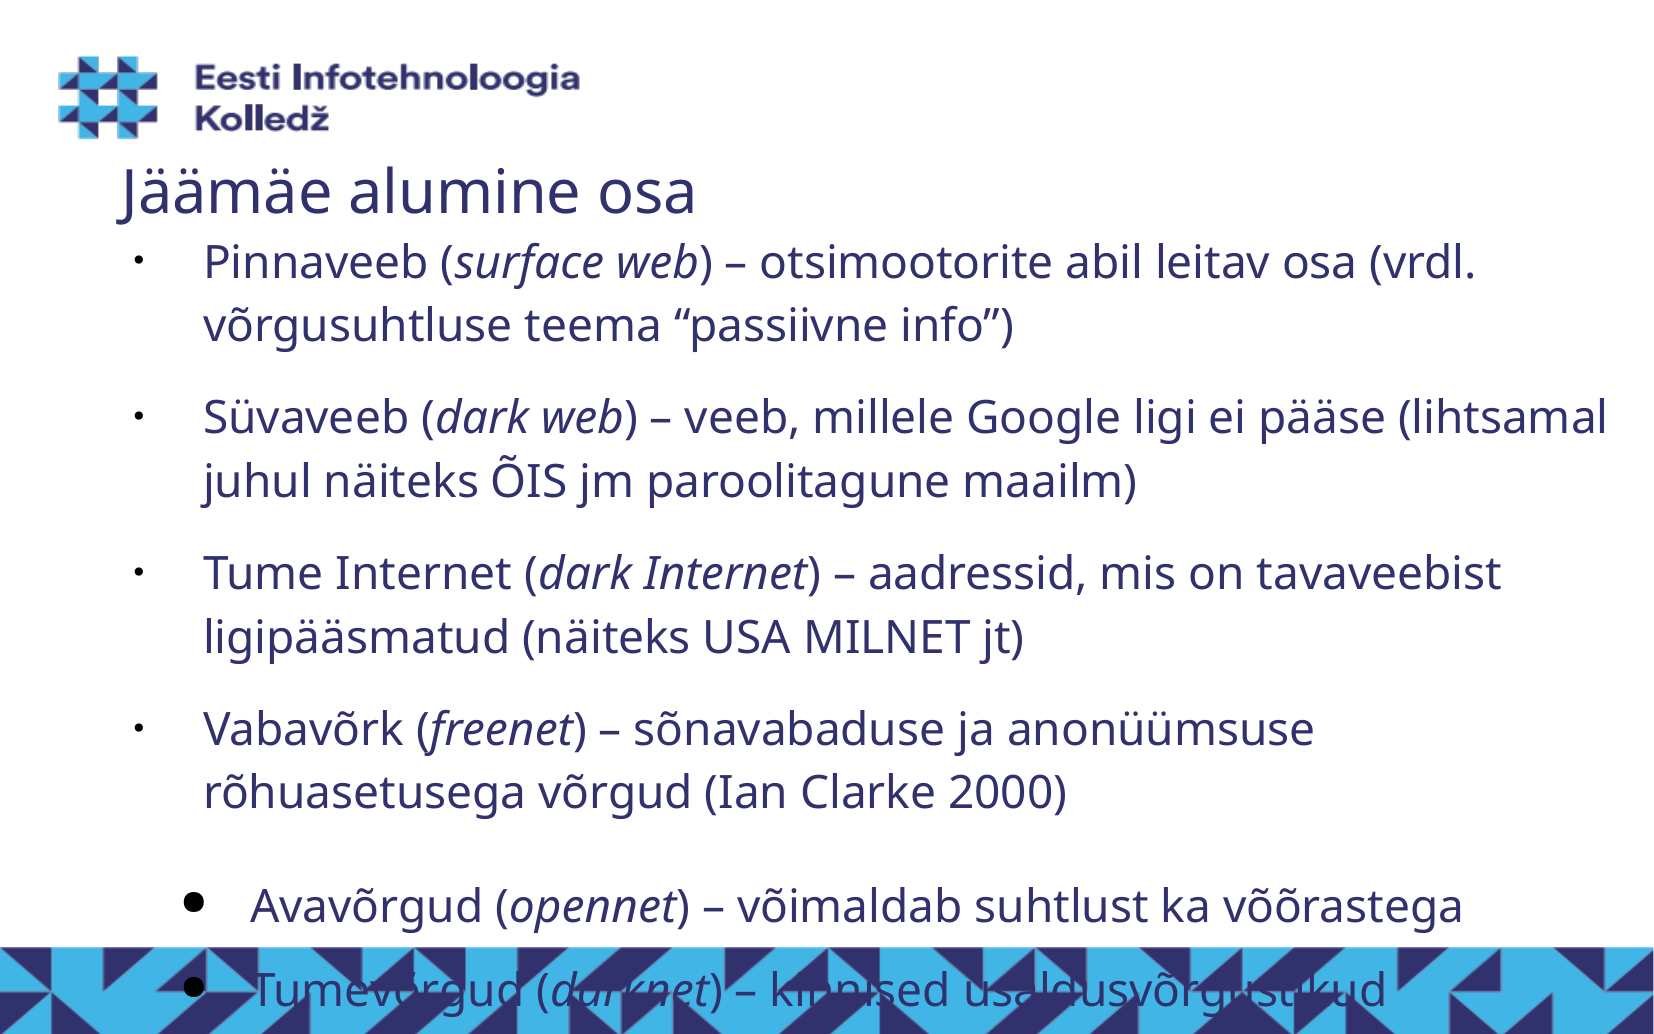

# Jäämäe alumine osa
Pinnaveeb (surface web) – otsimootorite abil leitav osa (vrdl. võrgusuhtluse teema “passiivne info”)
Süvaveeb (dark web) – veeb, millele Google ligi ei pääse (lihtsamal juhul näiteks ÕIS jm paroolitagune maailm)
Tume Internet (dark Internet) – aadressid, mis on tavaveebist ligipääsmatud (näiteks USA MILNET jt)
Vabavõrk (freenet) – sõnavabaduse ja anonüümsuse rõhuasetusega võrgud (Ian Clarke 2000)
Avavõrgud (opennet) – võimaldab suhtlust ka võõrastega
Tumevõrgud (darknet) – kinnised usaldusvõrgustikud